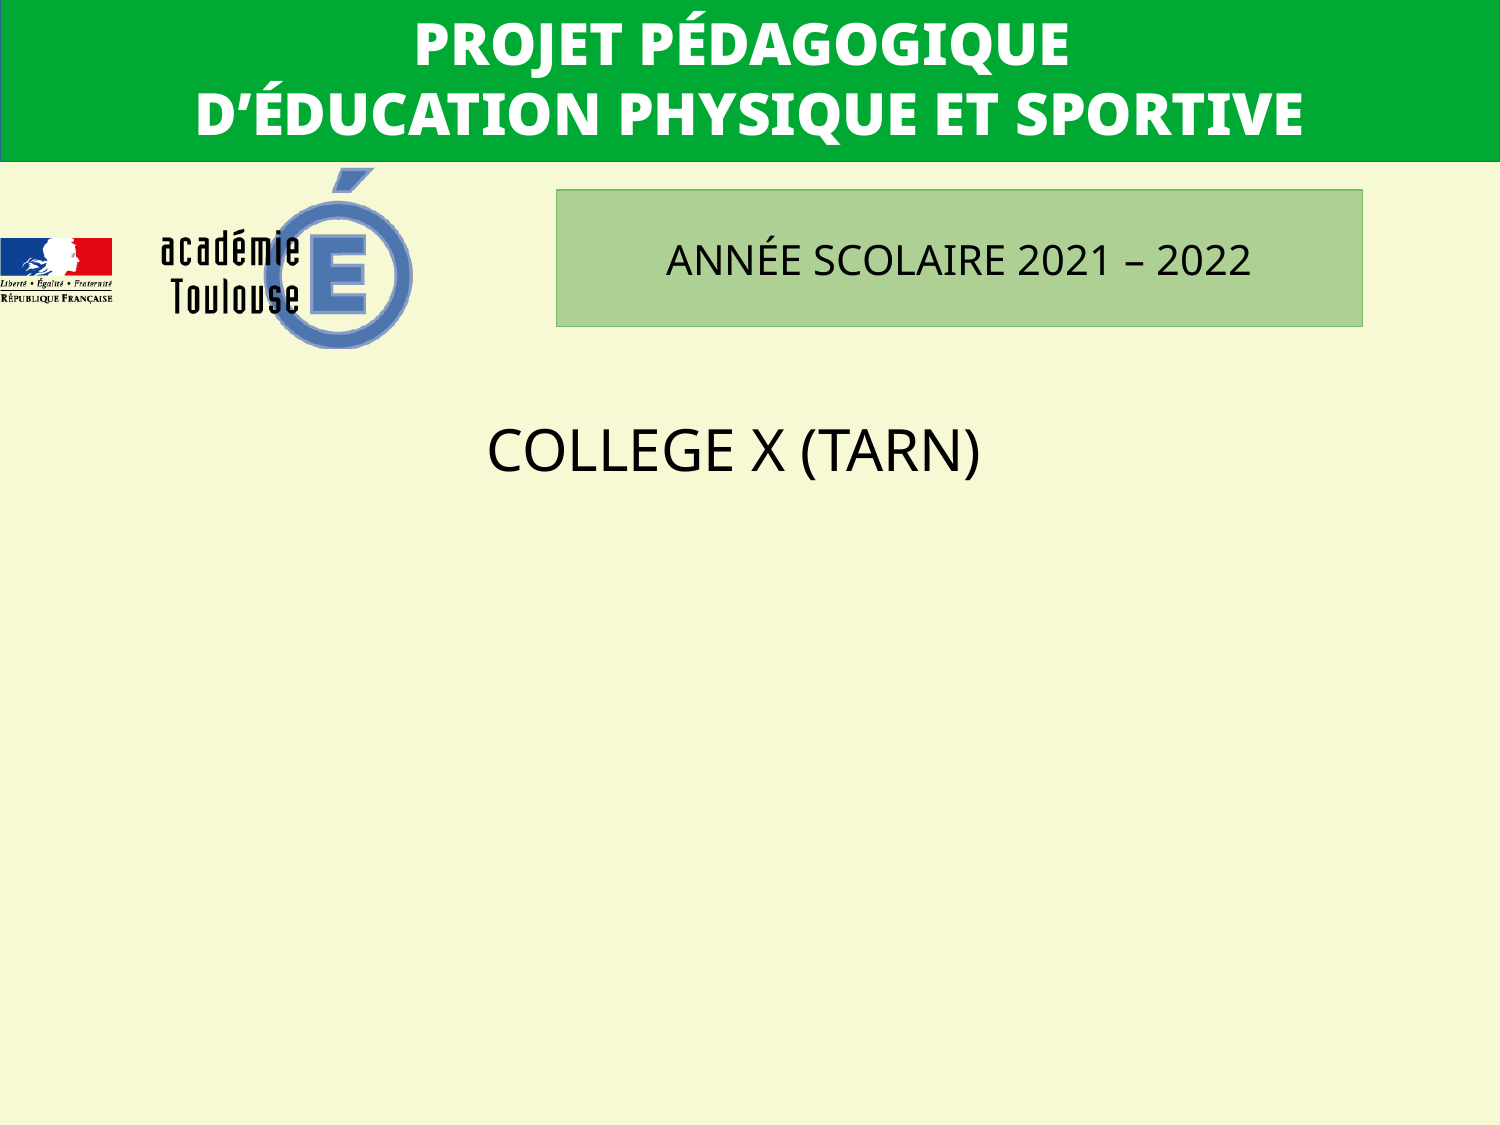

PROJET PÉDAGOGIQUE
D’ÉDUCATION PHYSIQUE ET SPORTIVE
ANNÉE SCOLAIRE 2021 – 2022
COLLEGE X (TARN)